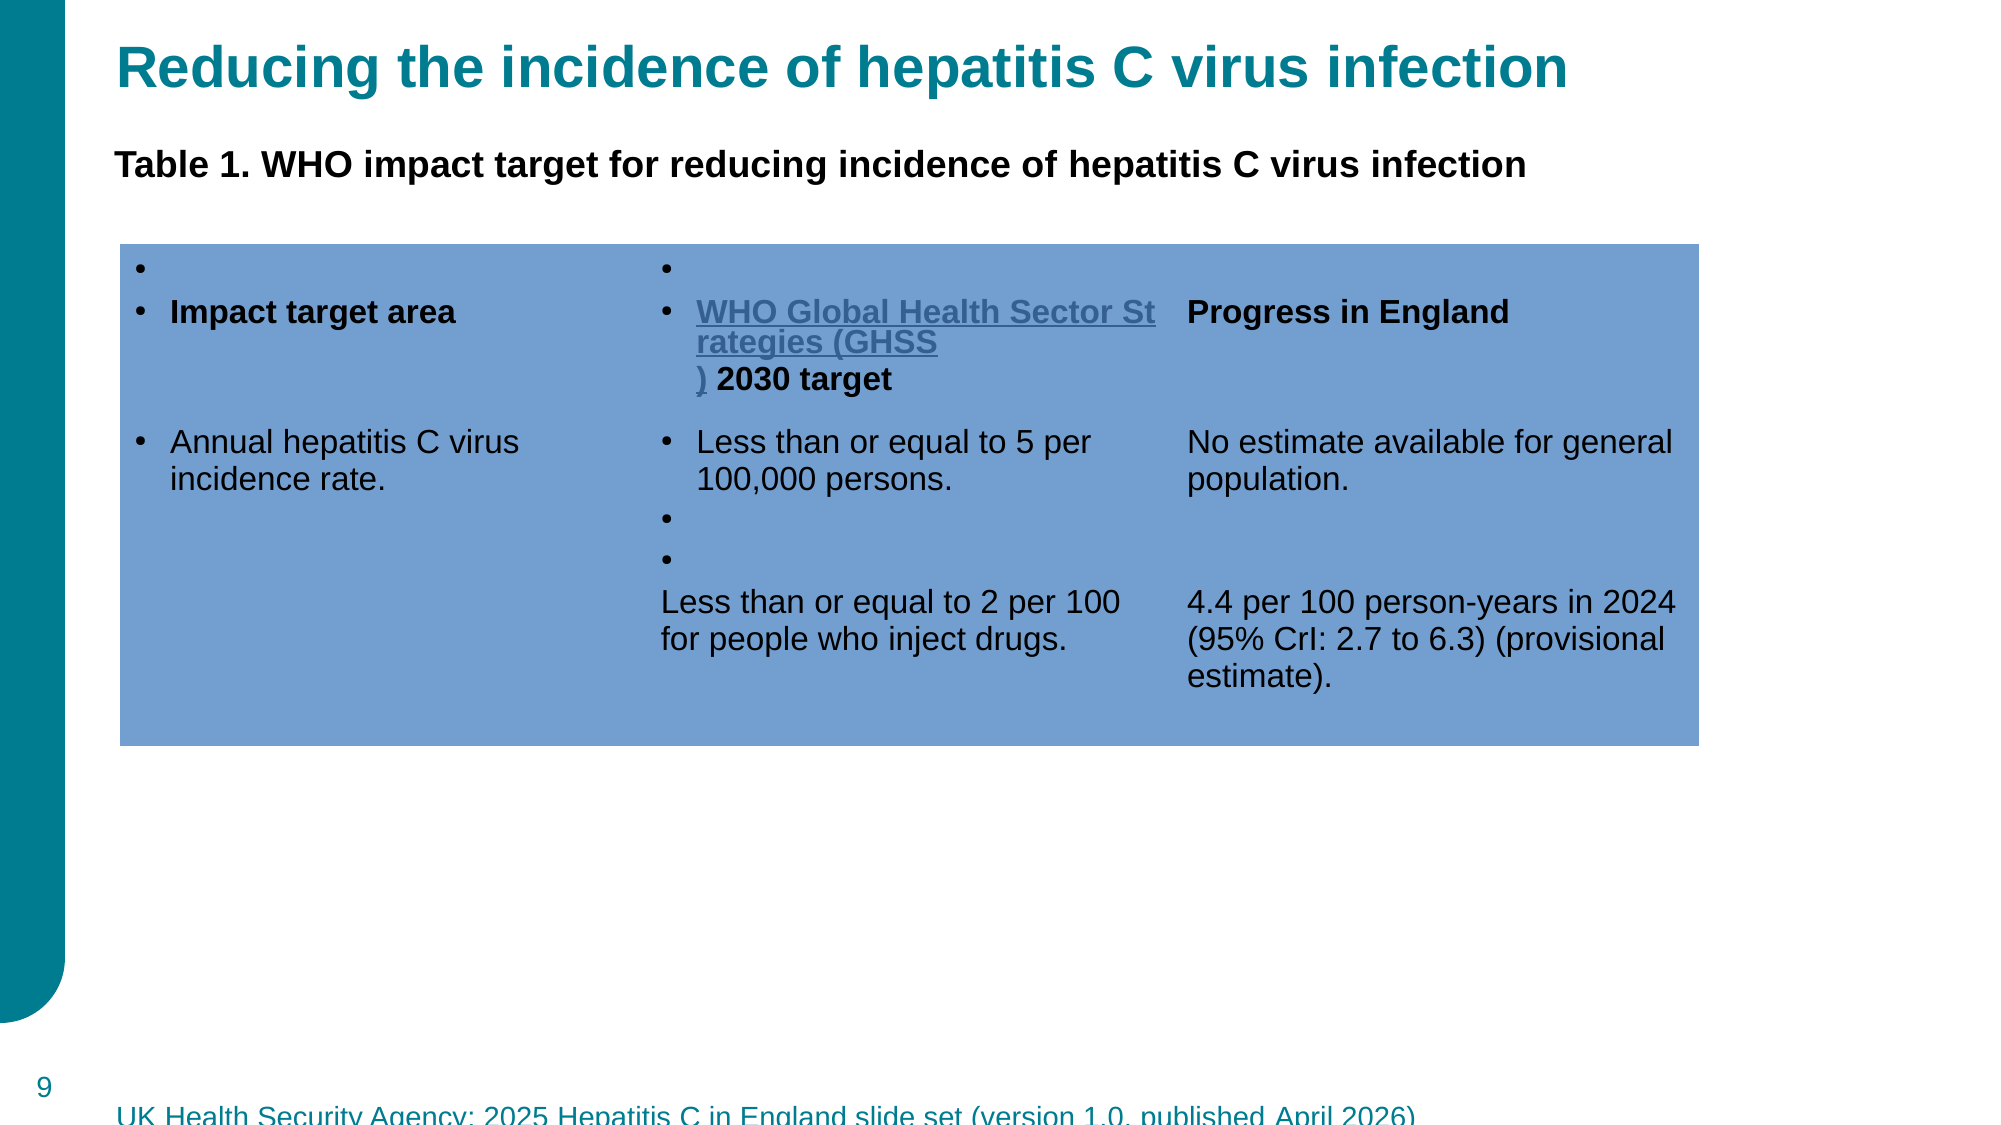

# Reducing the incidence of hepatitis C virus infection
Table 1. WHO impact target for reducing incidence of hepatitis C virus infection
| Impact target area | WHO Global Health Sector Strategies (GHSS) 2030 target | Progress in England |
| --- | --- | --- |
| Annual hepatitis C virus incidence rate. | Less than or equal to 5 per 100,000 persons. Less than or equal to 2 per 100 for people who inject drugs. | No estimate available for general population. 4.4 per 100 person-years in 2024 (95% CrI: 2.7 to 6.3) (provisional estimate). |
9
UK Health Security Agency: 2025 Hepatitis C in England slide set (version 1.0, published April 2026)